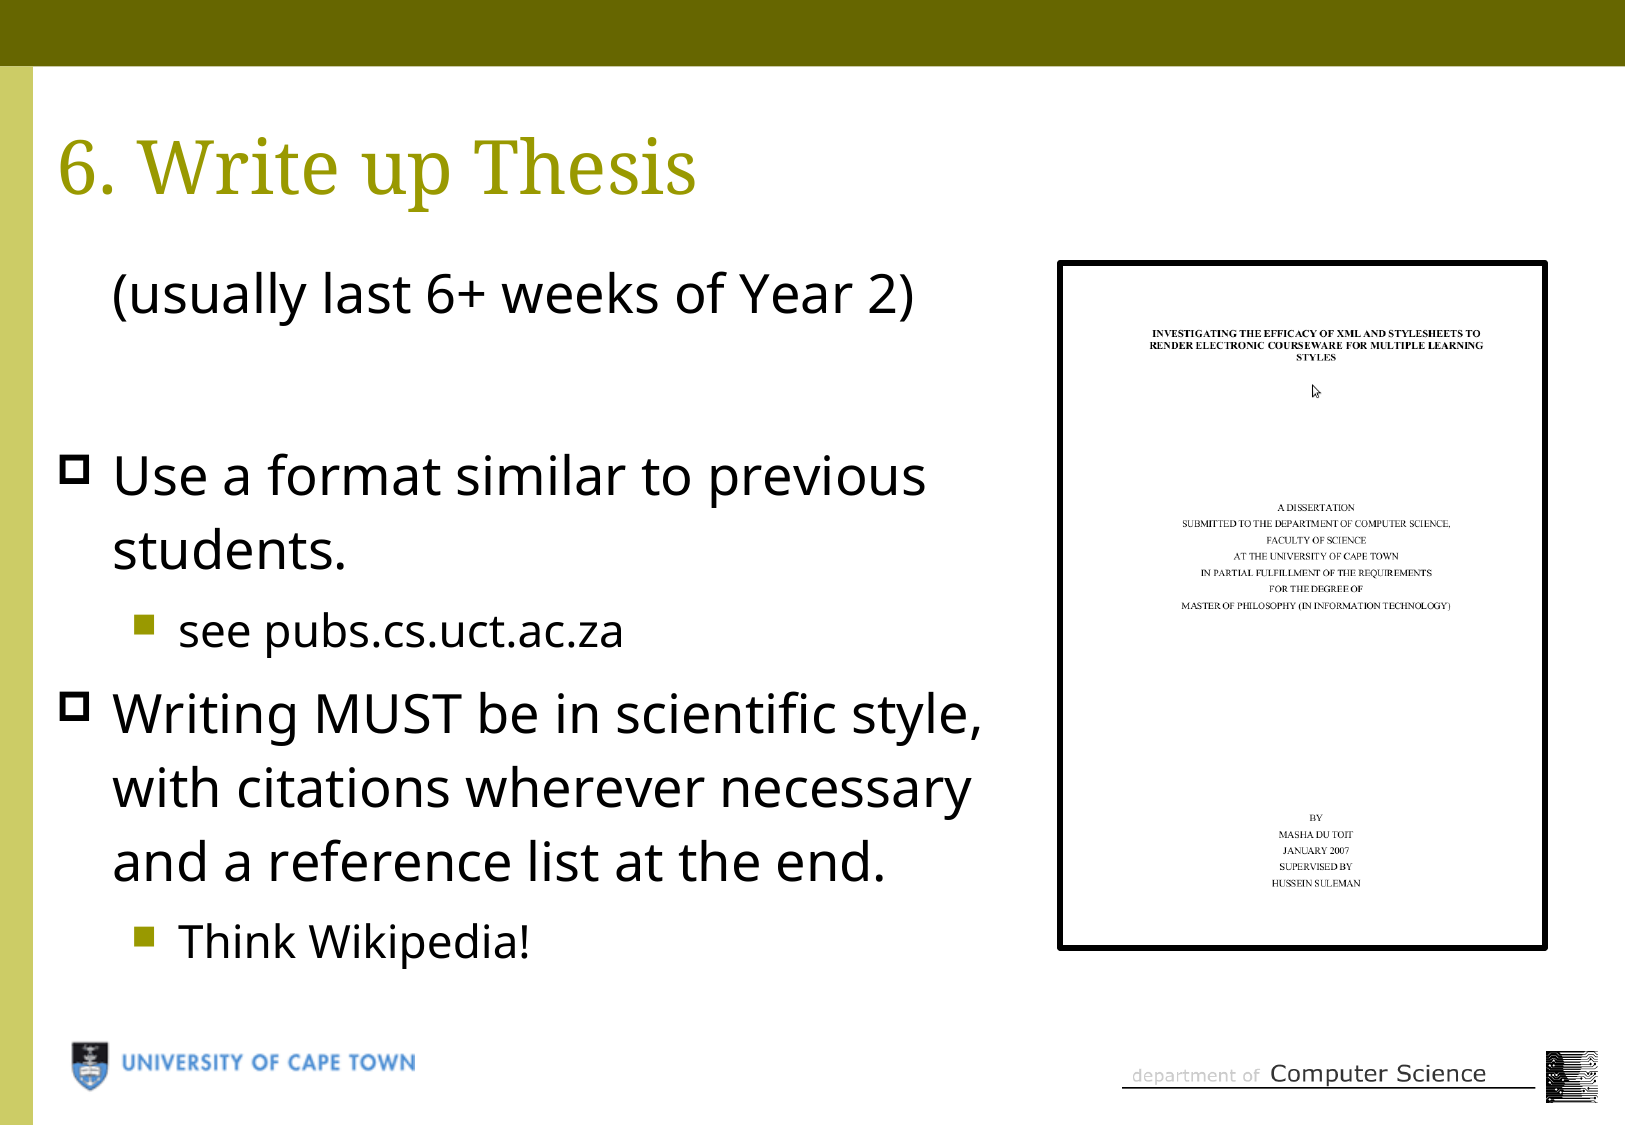

# 6. Write up Thesis
(usually last 6+ weeks of Year 2)
Use a format similar to previous students.
see pubs.cs.uct.ac.za
Writing MUST be in scientific style, with citations wherever necessary and a reference list at the end.
Think Wikipedia!